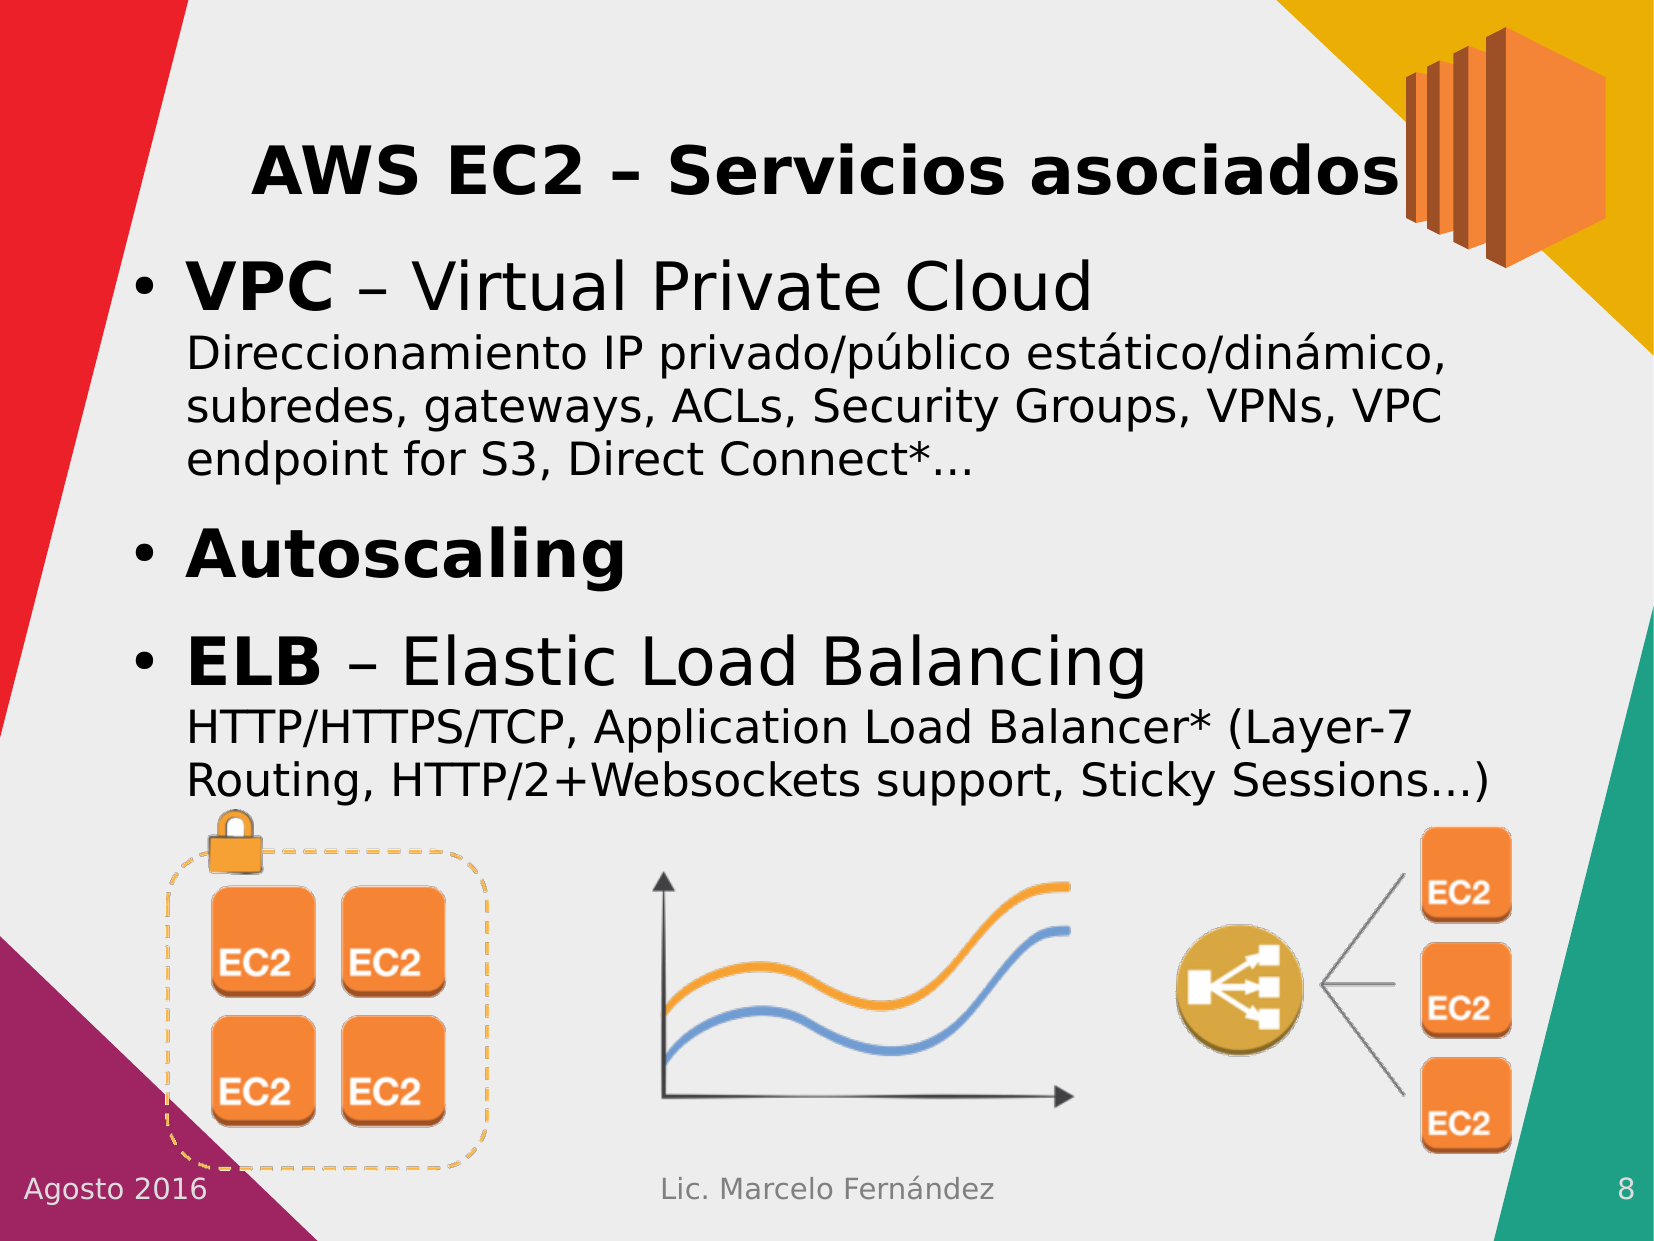

# AWS EC2 – Servicios asociados
VPC – Virtual Private Cloud
Direccionamiento IP privado/público estático/dinámico, subredes, gateways, ACLs, Security Groups, VPNs, VPC endpoint for S3, Direct Connect*...
Autoscaling
ELB – Elastic Load Balancing
HTTP/HTTPS/TCP, Application Load Balancer* (Layer-7 Routing, HTTP/2+Websockets support, Sticky Sessions...)
Agosto 2016
Lic. Marcelo Fernández
8